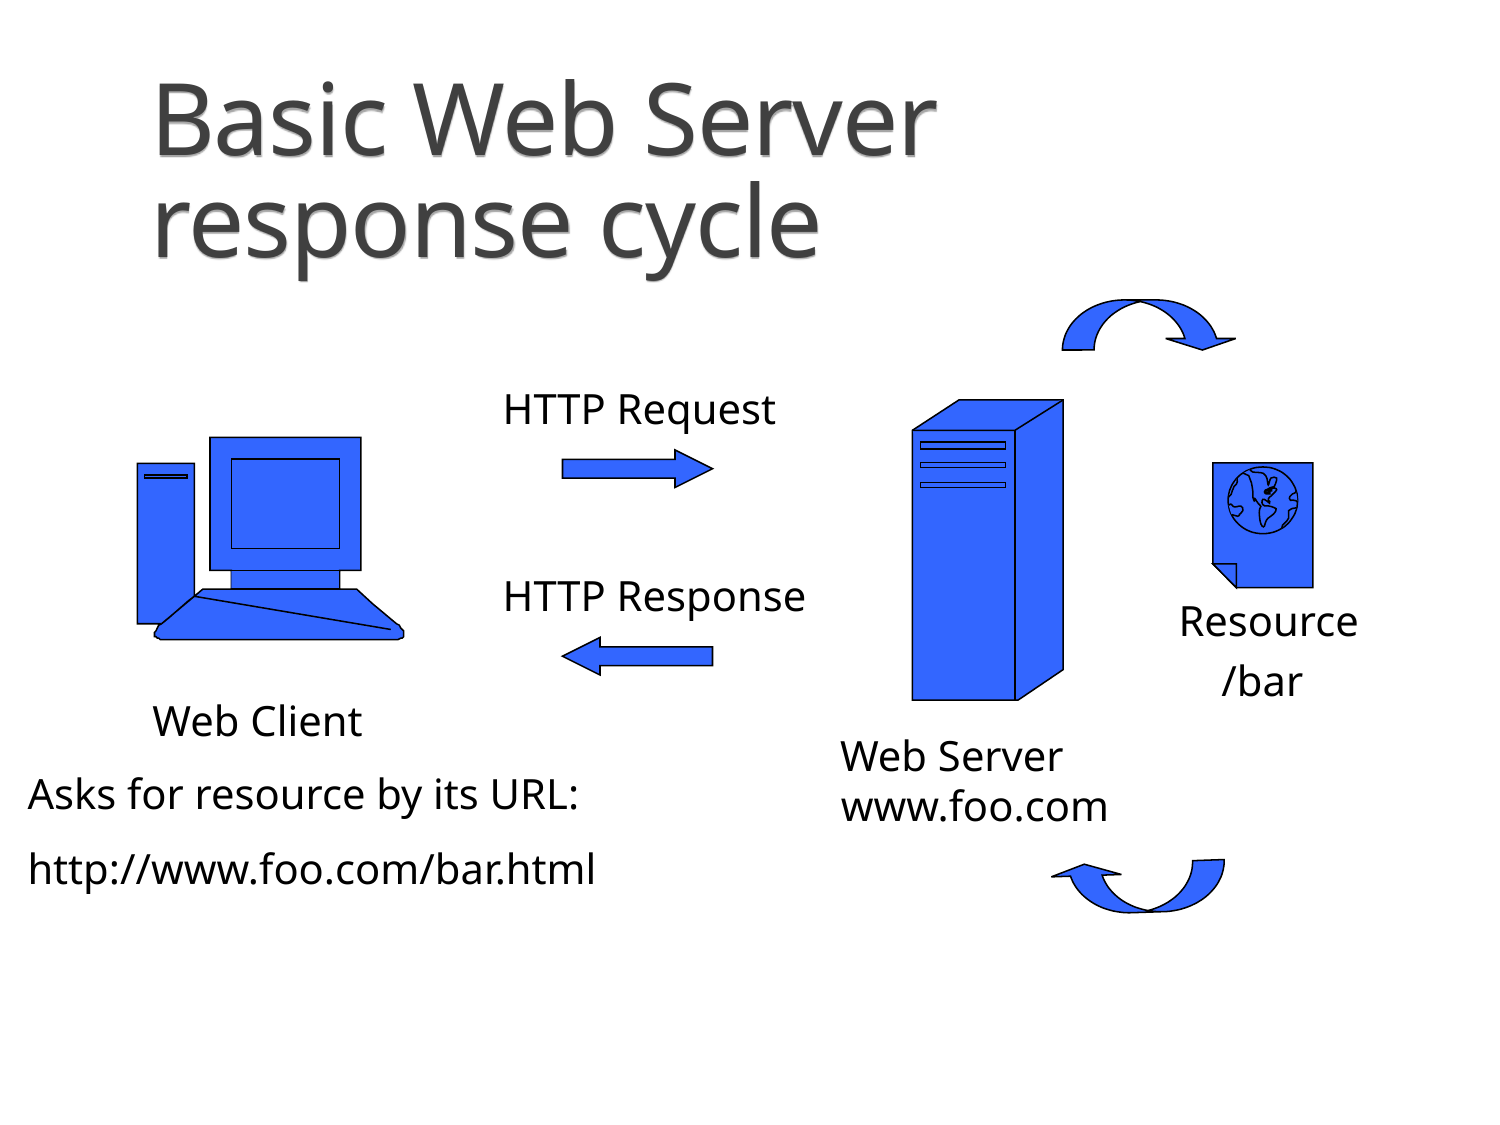

# Basic Web Server response cycle
HTTP Request
HTTP Response
Resource
/bar
Web Client
Web Server
Asks for resource by its URL:
http://www.foo.com/bar.html
www.foo.com
Copyright © Ricci IEONG for UST training 2024
14